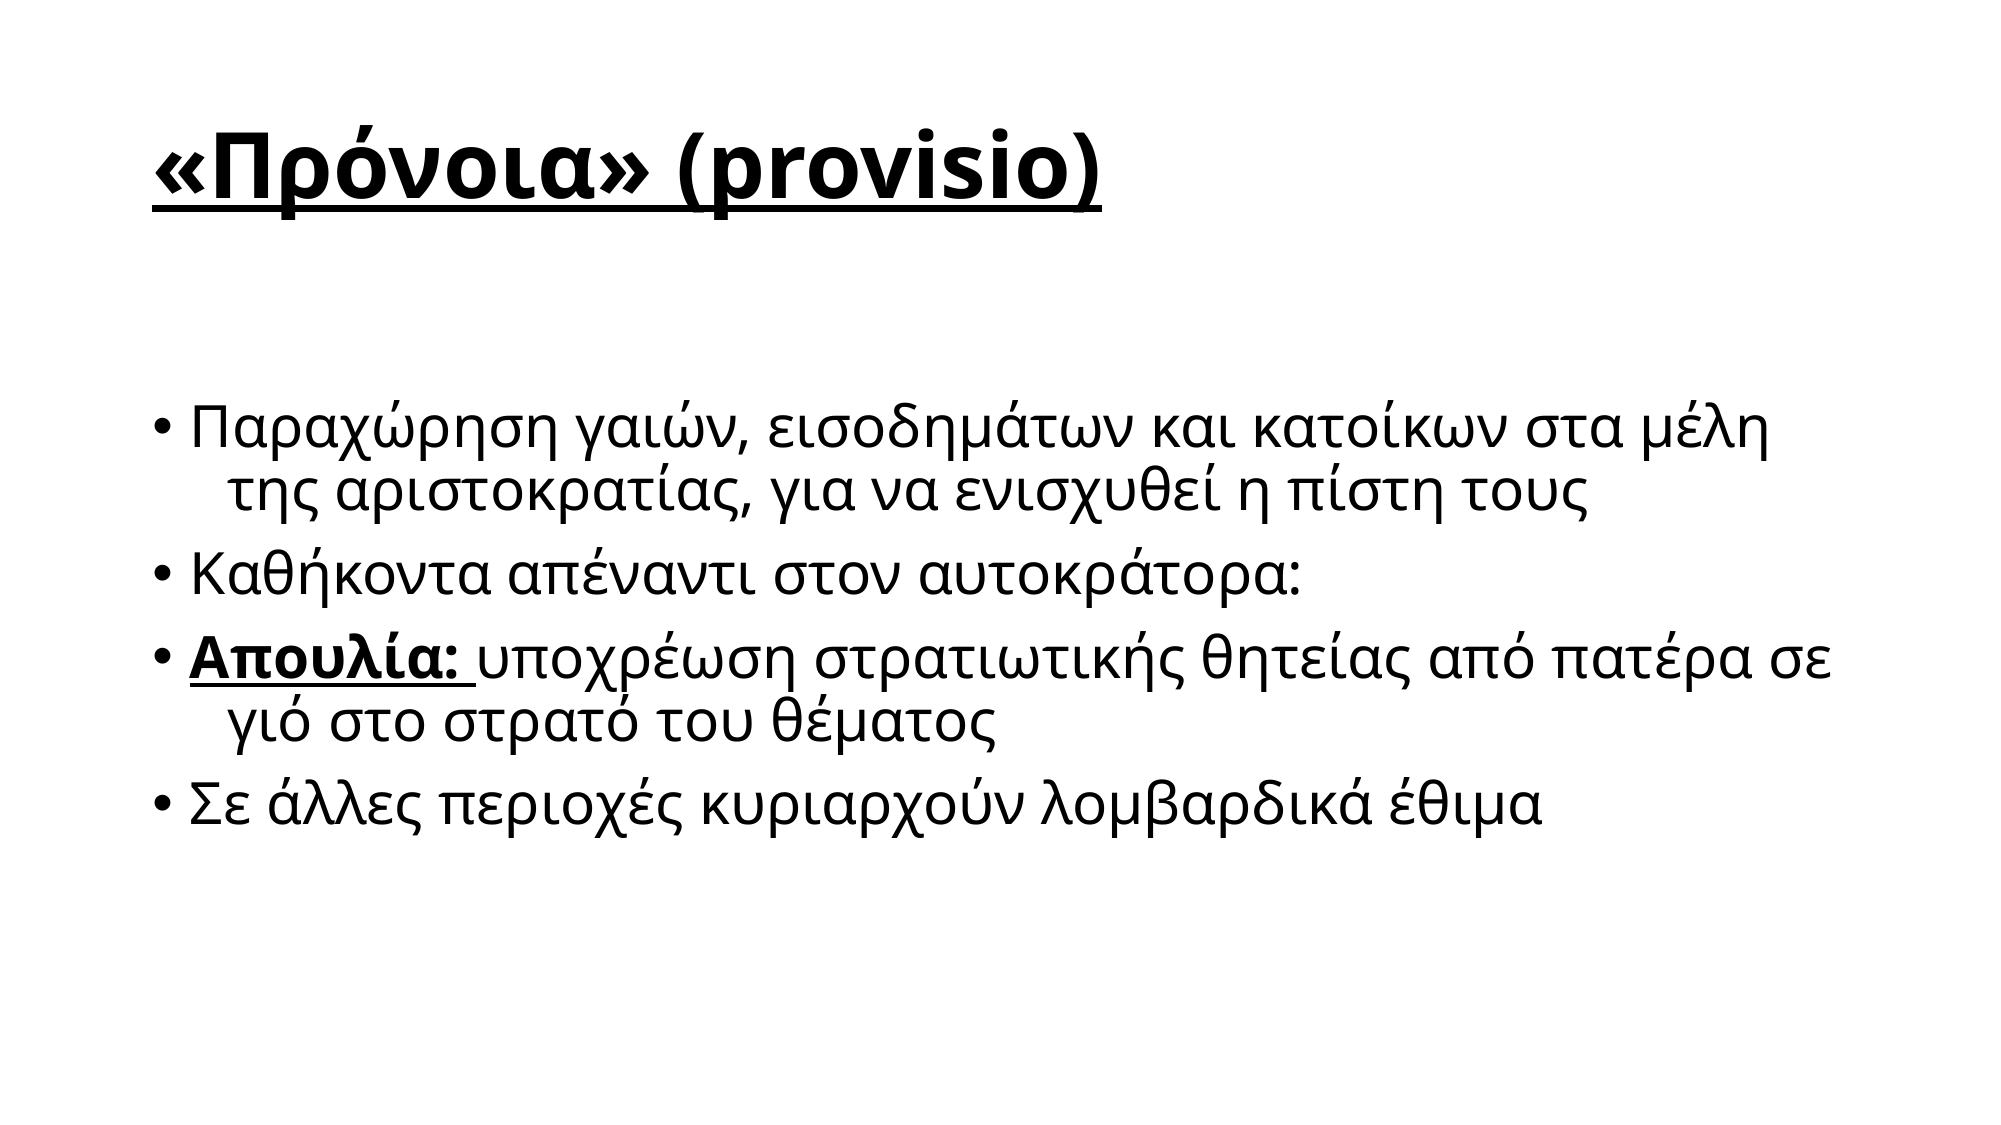

# «Πρόνοια» (provisio)
Παραχώρηση γαιών, εισοδημάτων και κατοίκων στα μέλη της αριστοκρατίας, για να ενισχυθεί η πίστη τους
Καθήκοντα απέναντι στον αυτοκράτορα:
Απουλία: υποχρέωση στρατιωτικής θητείας από πατέρα σε γιό στο στρατό του θέματος
Σε άλλες περιοχές κυριαρχούν λομβαρδικά έθιμα